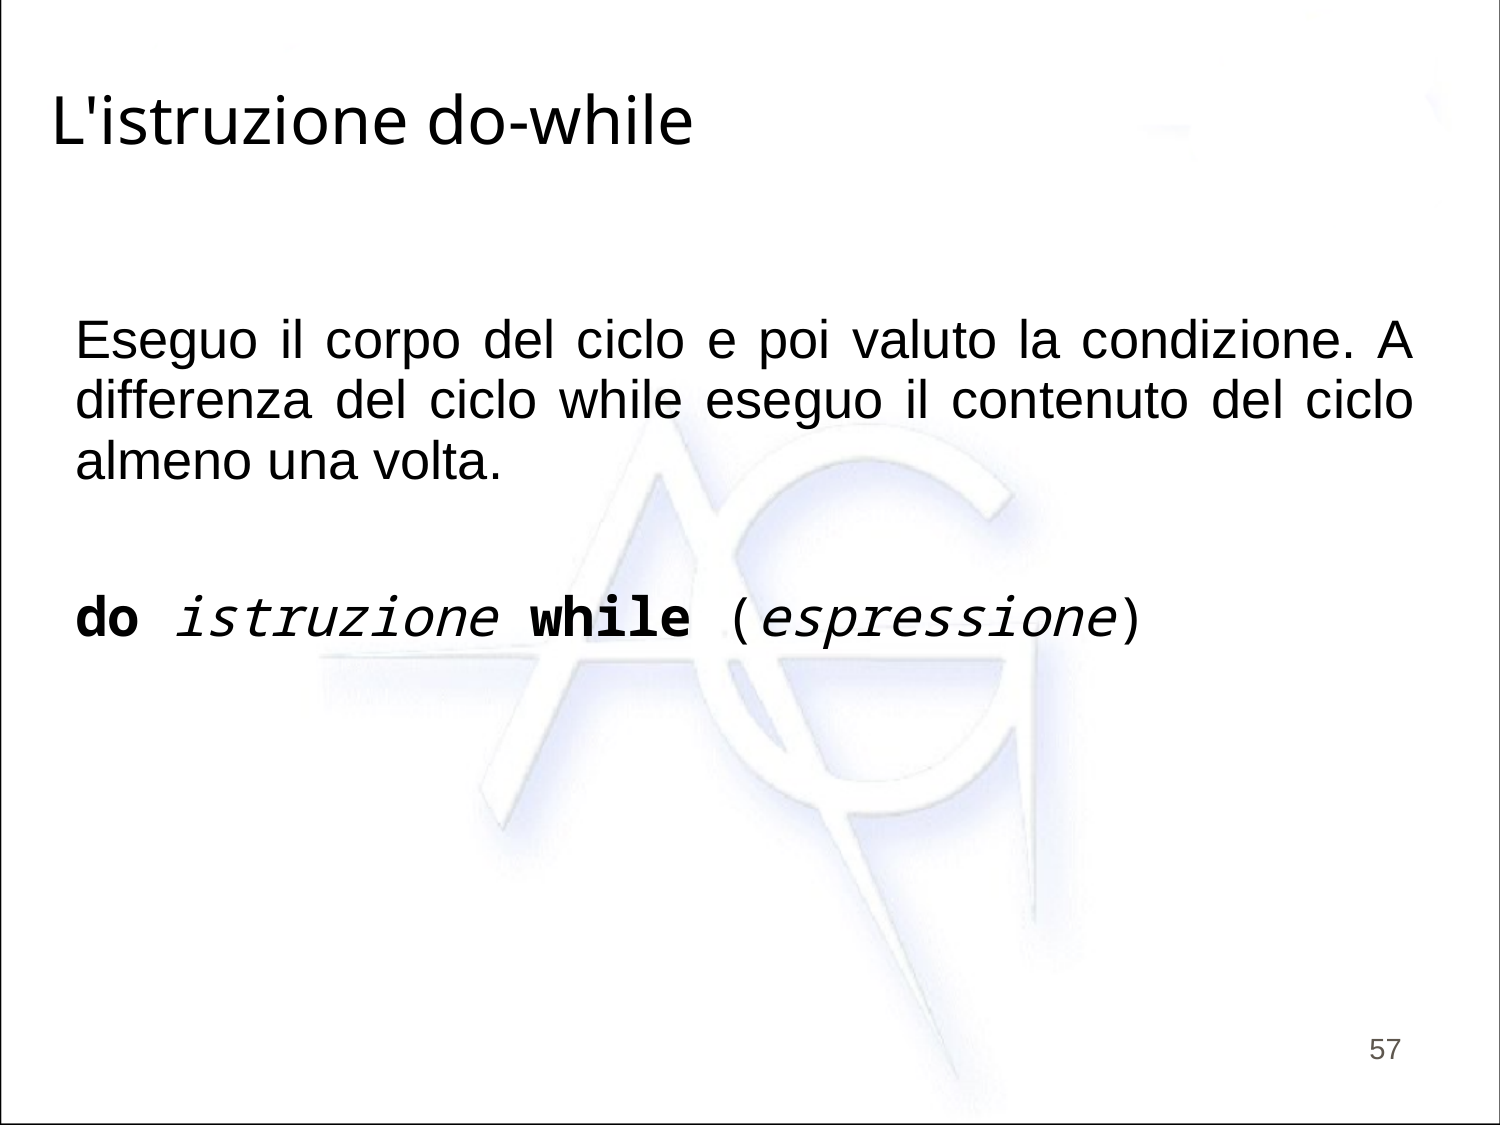

# L'istruzione do-while
Eseguo il corpo del ciclo e poi valuto la condizione. A differenza del ciclo while eseguo il contenuto del ciclo almeno una volta.
do istruzione while (espressione)
57